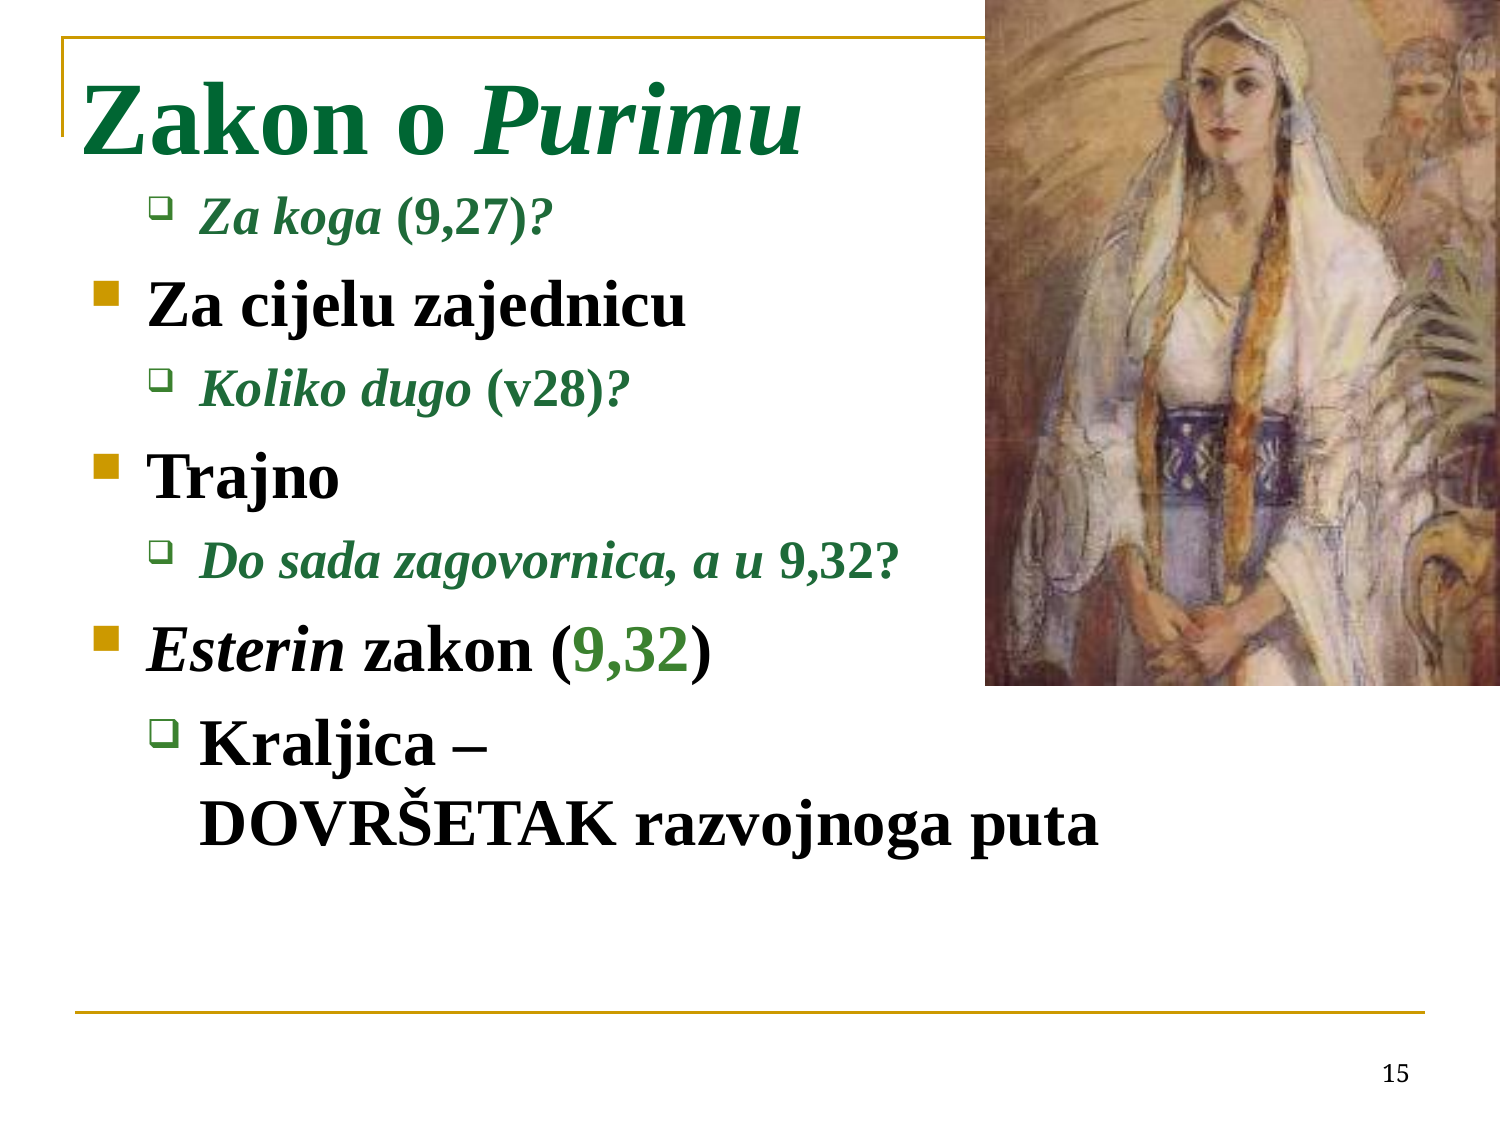

# Zakon o Purimu
Za koga (9,27)?
Za cijelu zajednicu
Koliko dugo (v28)?
Trajno
Do sada zagovornica, a u 9,32?
Esterin zakon (9,32)
Kraljica –
DOVRŠETAK razvojnoga puta